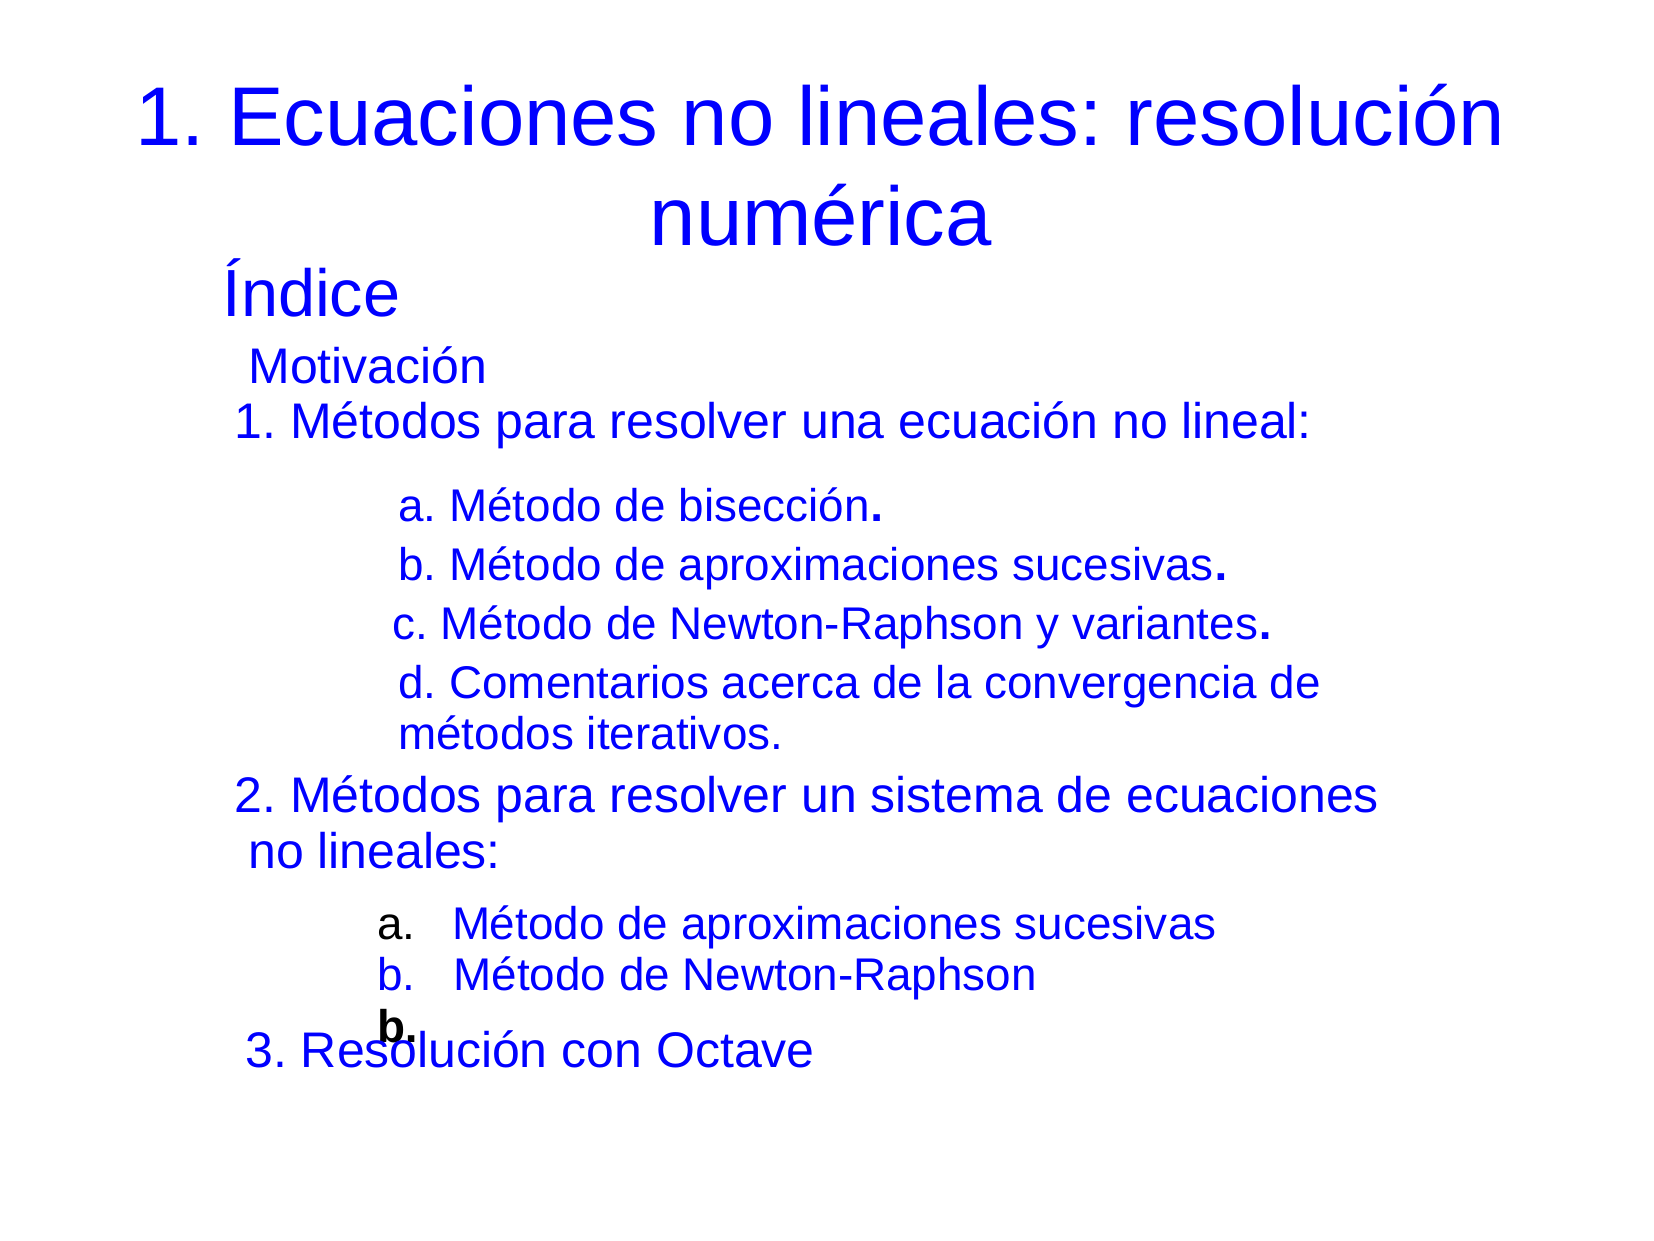

# 1. Ecuaciones no lineales: resolución numérica
Índice
 Motivación
1. Métodos para resolver una ecuación no lineal:
a. Método de bisección.
b. Método de aproximaciones sucesivas.
c. Método de Newton-Raphson y variantes.
d. Comentarios acerca de la convergencia de
métodos iterativos.
2. Métodos para resolver un sistema de ecuaciones
 no lineales:
Método de aproximaciones sucesivas
b. Método de Newton-Raphson
 3. Resolución con Octave